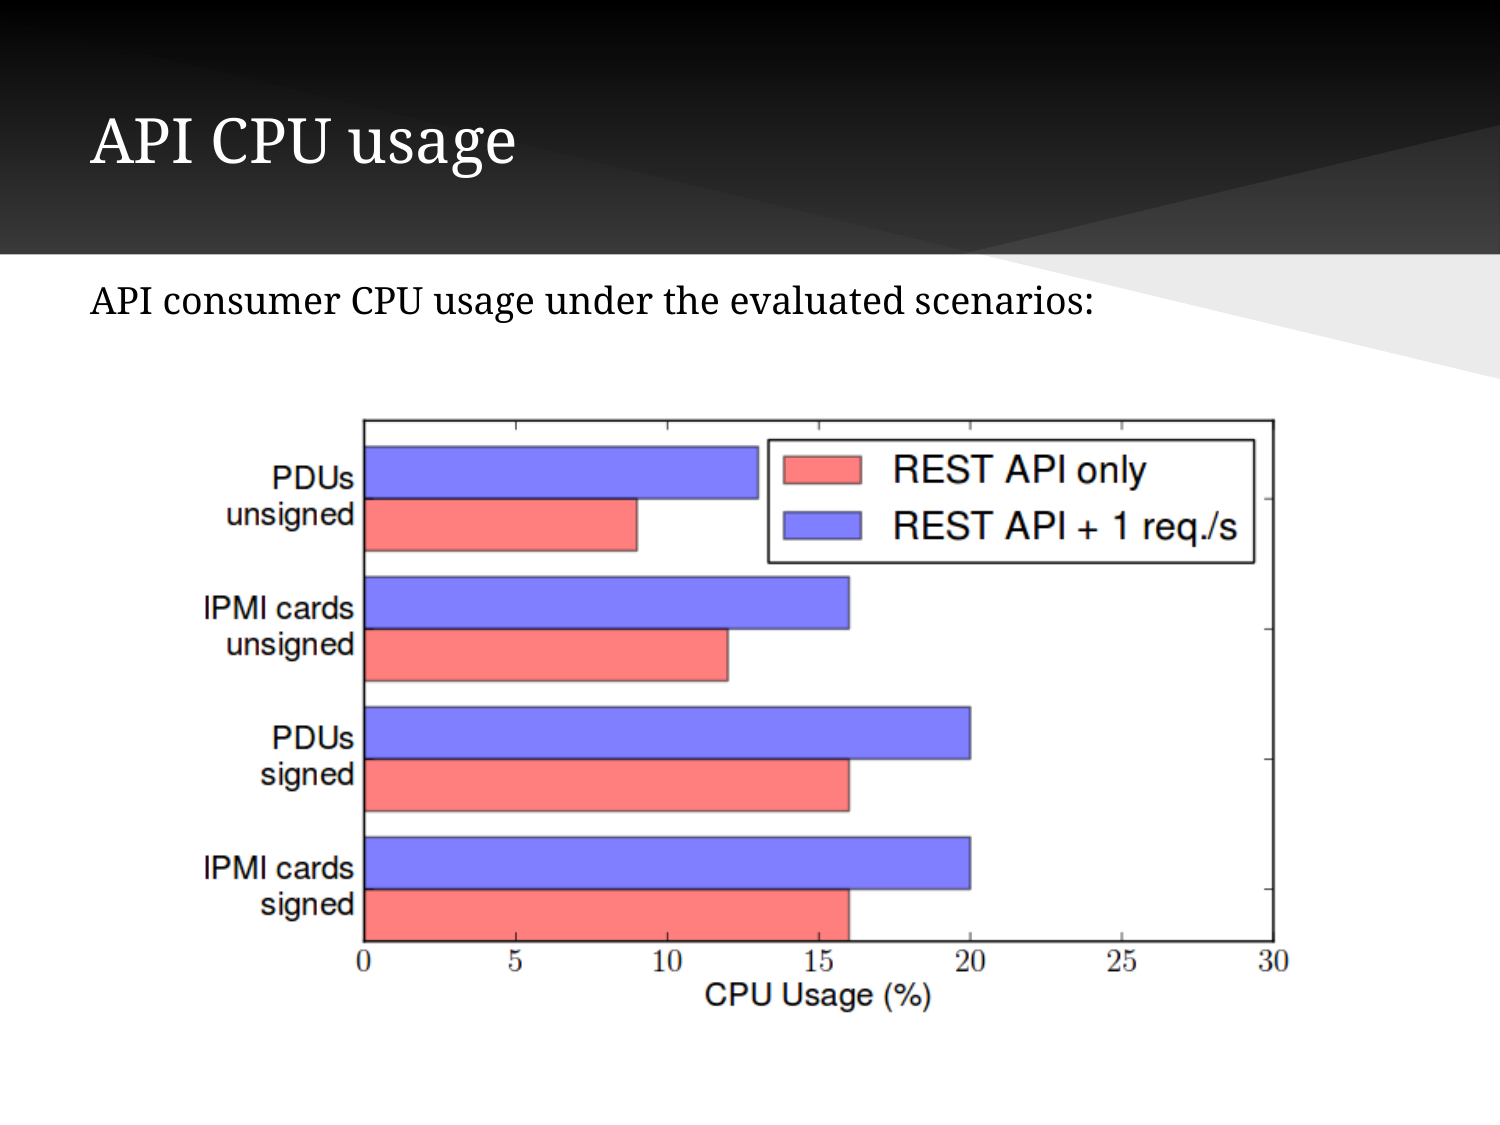

API CPU usage
# API consumer CPU usage under the evaluated scenarios: